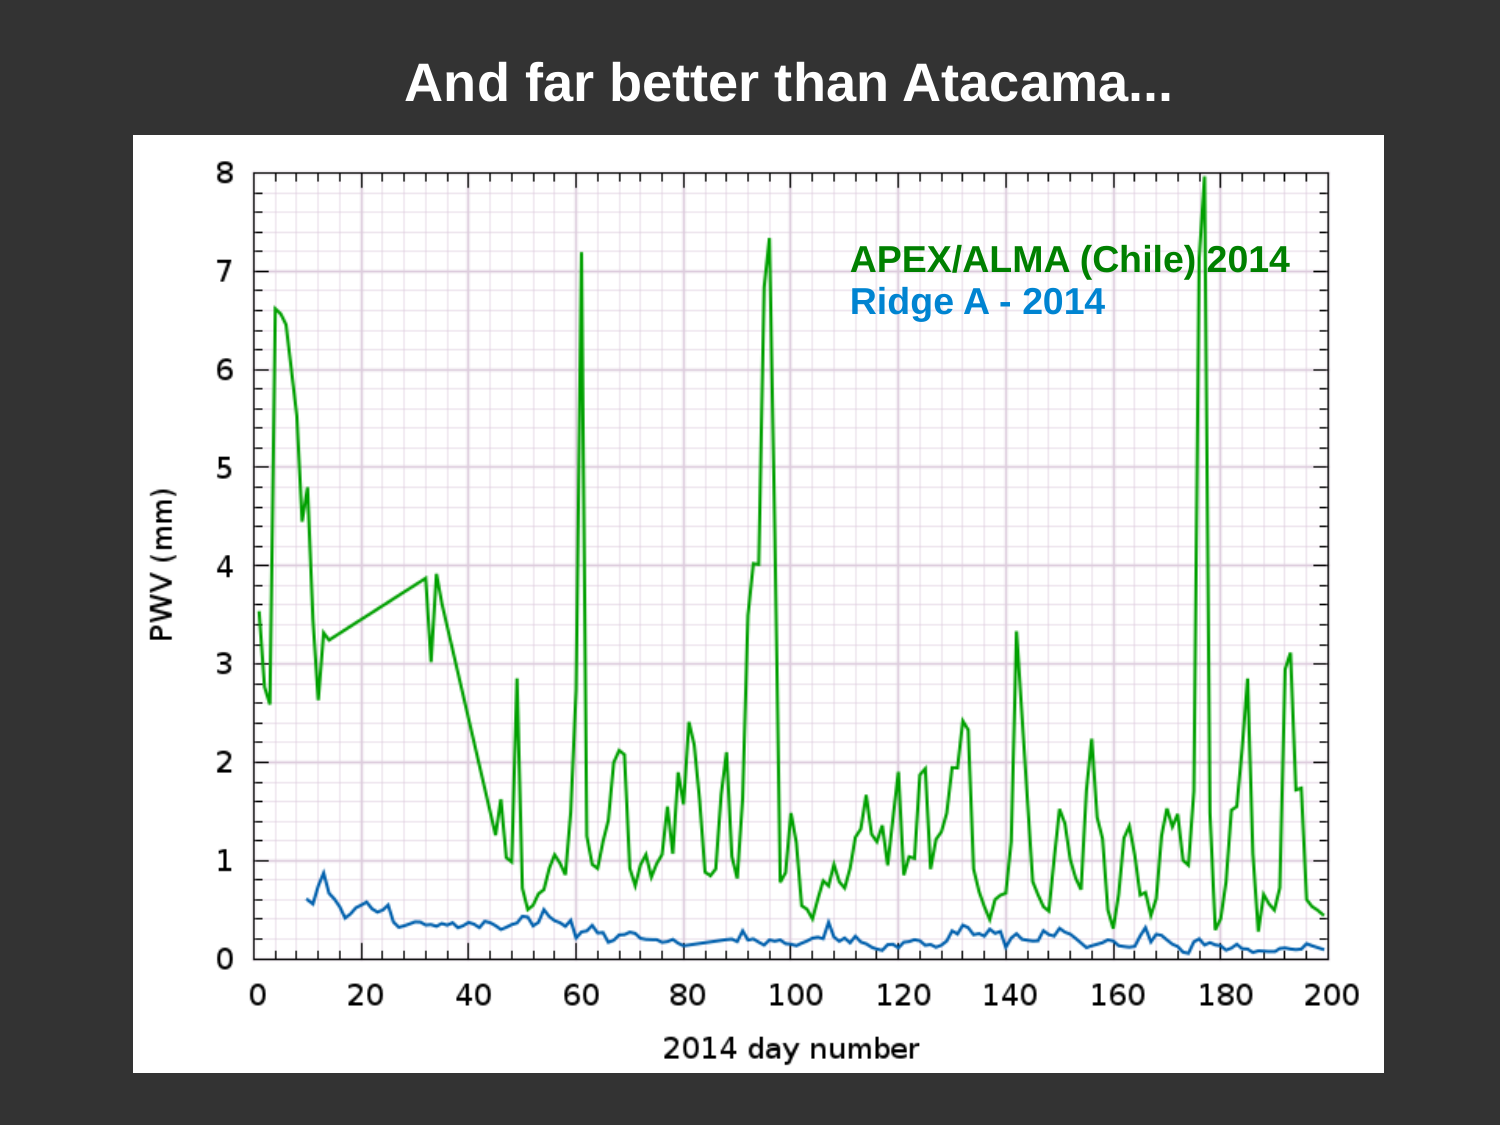

And far better than Atacama...
APEX/ALMA (Chile) 2014
Ridge A - 2014